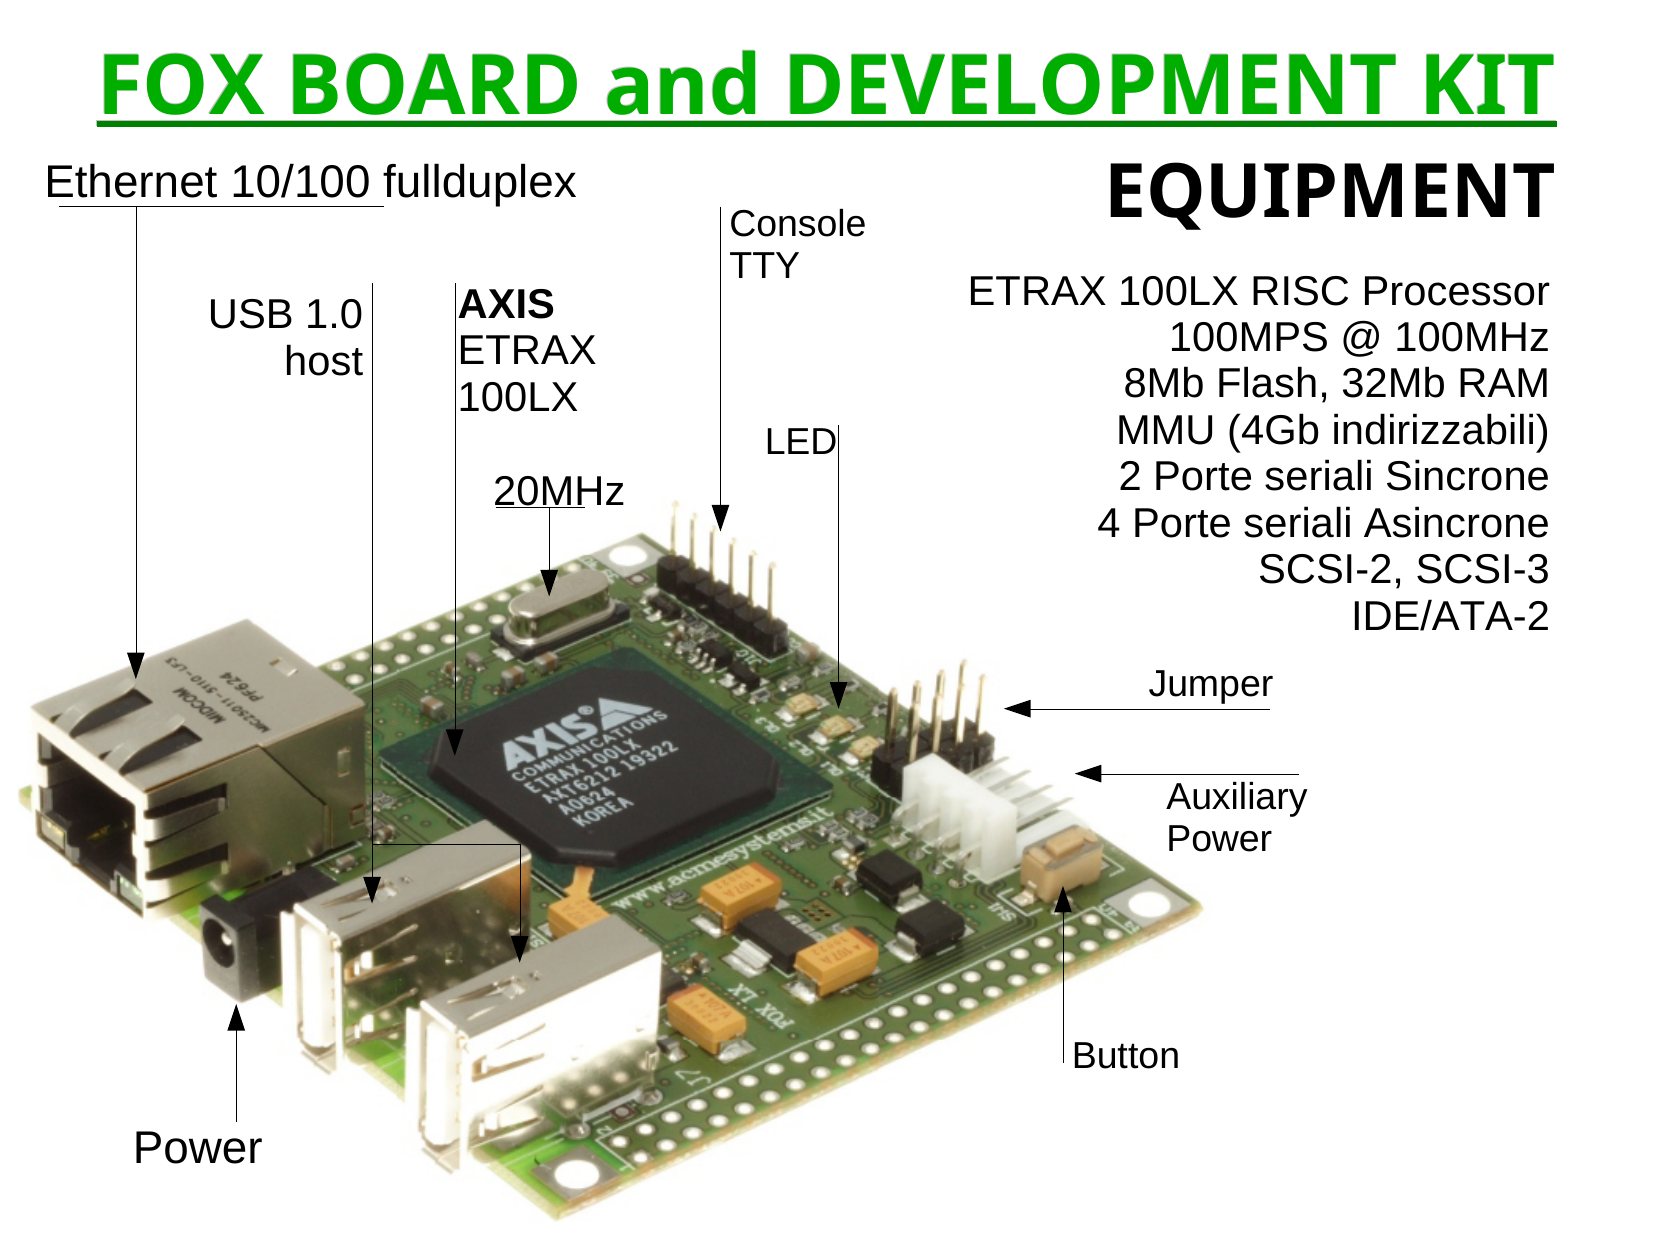

FOX BOARD and DEVELOPMENT KIT
EQUIPMENT
Ethernet 10/100 fullduplex
Console
TTY
ETRAX 100LX RISC Processor
100MPS @ 100MHz
8Mb Flash, 32Mb RAM
MMU (4Gb indirizzabili)
2 Porte seriali Sincrone
4 Porte seriali Asincrone
SCSI-2, SCSI-3
IDE/ATA-2
AXIS
ETRAX 100LX
USB 1.0 host
LED
20MHz
Jumper
AuxiliaryPower
Button
Power